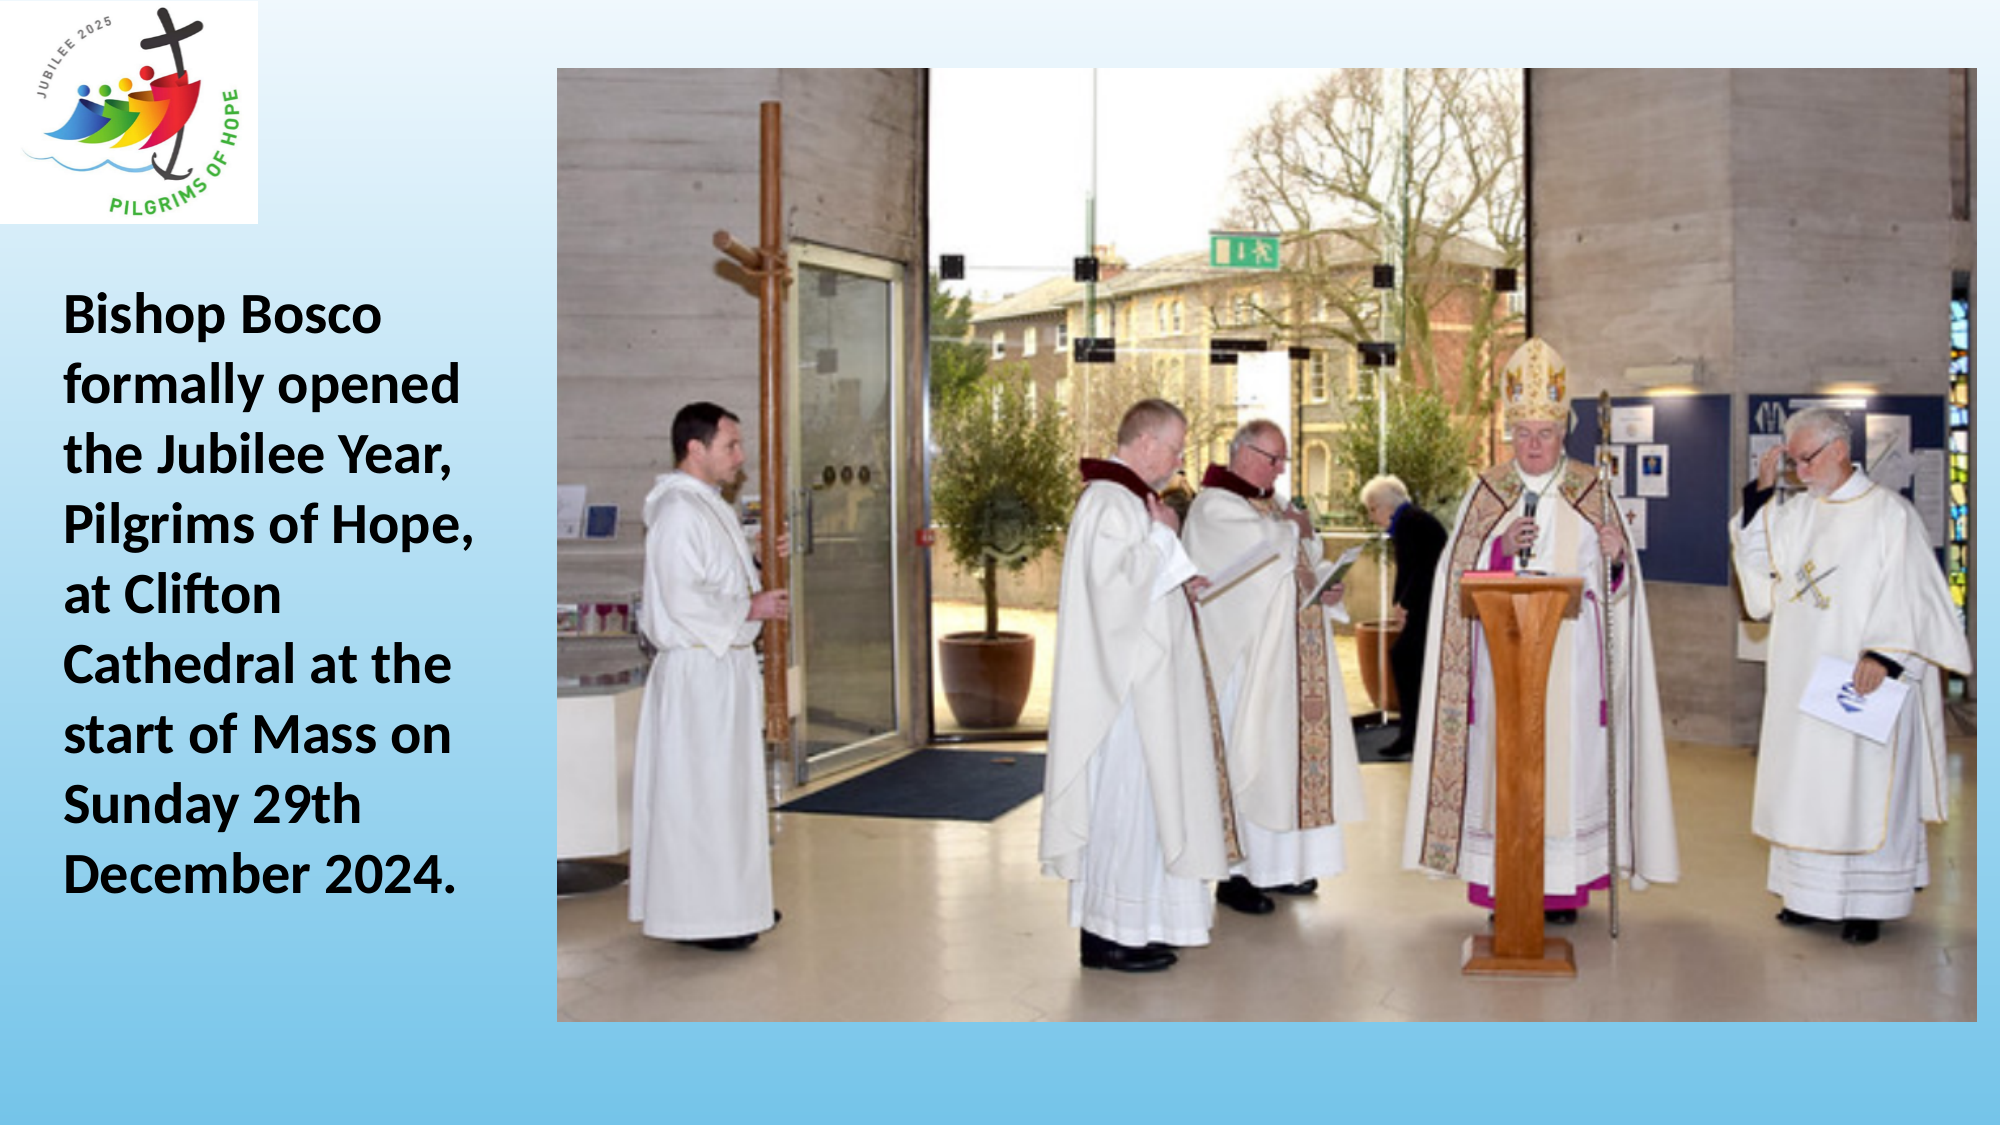

Bishop Bosco  formally opened the Jubilee Year, Pilgrims of Hope, at Clifton Cathedral at the start of Mass on Sunday 29th December 2024.